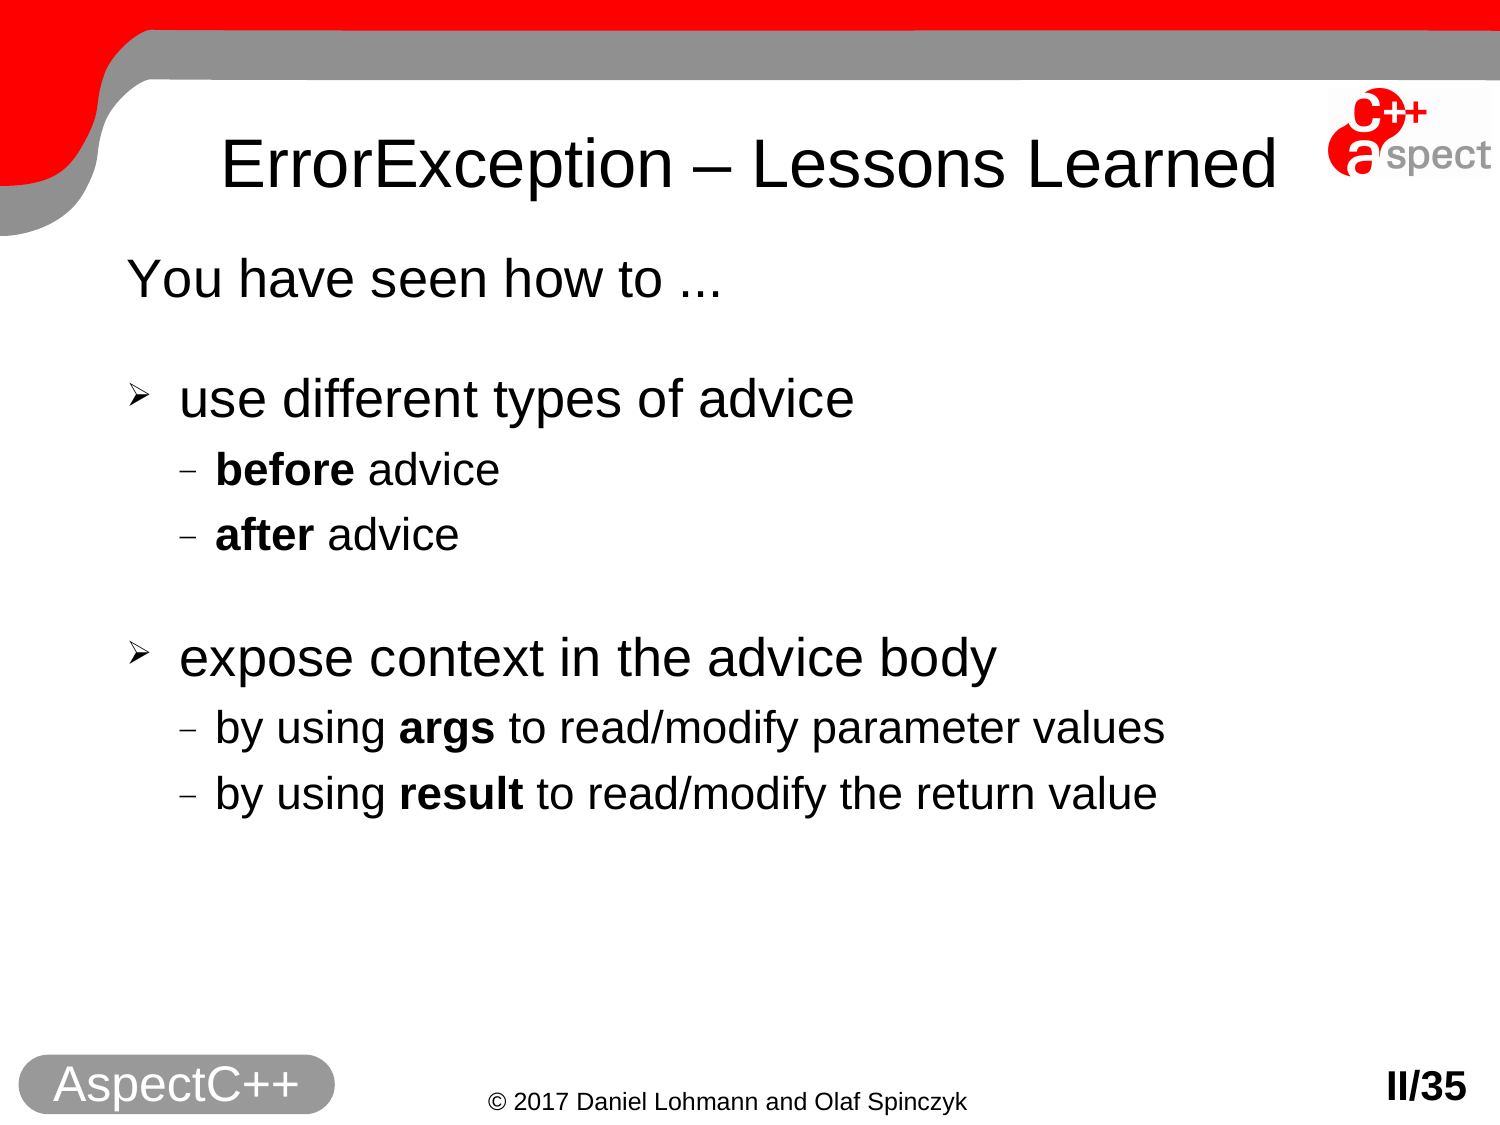

# ErrorException – Lessons Learned
You have seen how to ...
use different types of advice
before advice
after advice
expose context in the advice body
by using args to read/modify parameter values
by using result to read/modify the return value